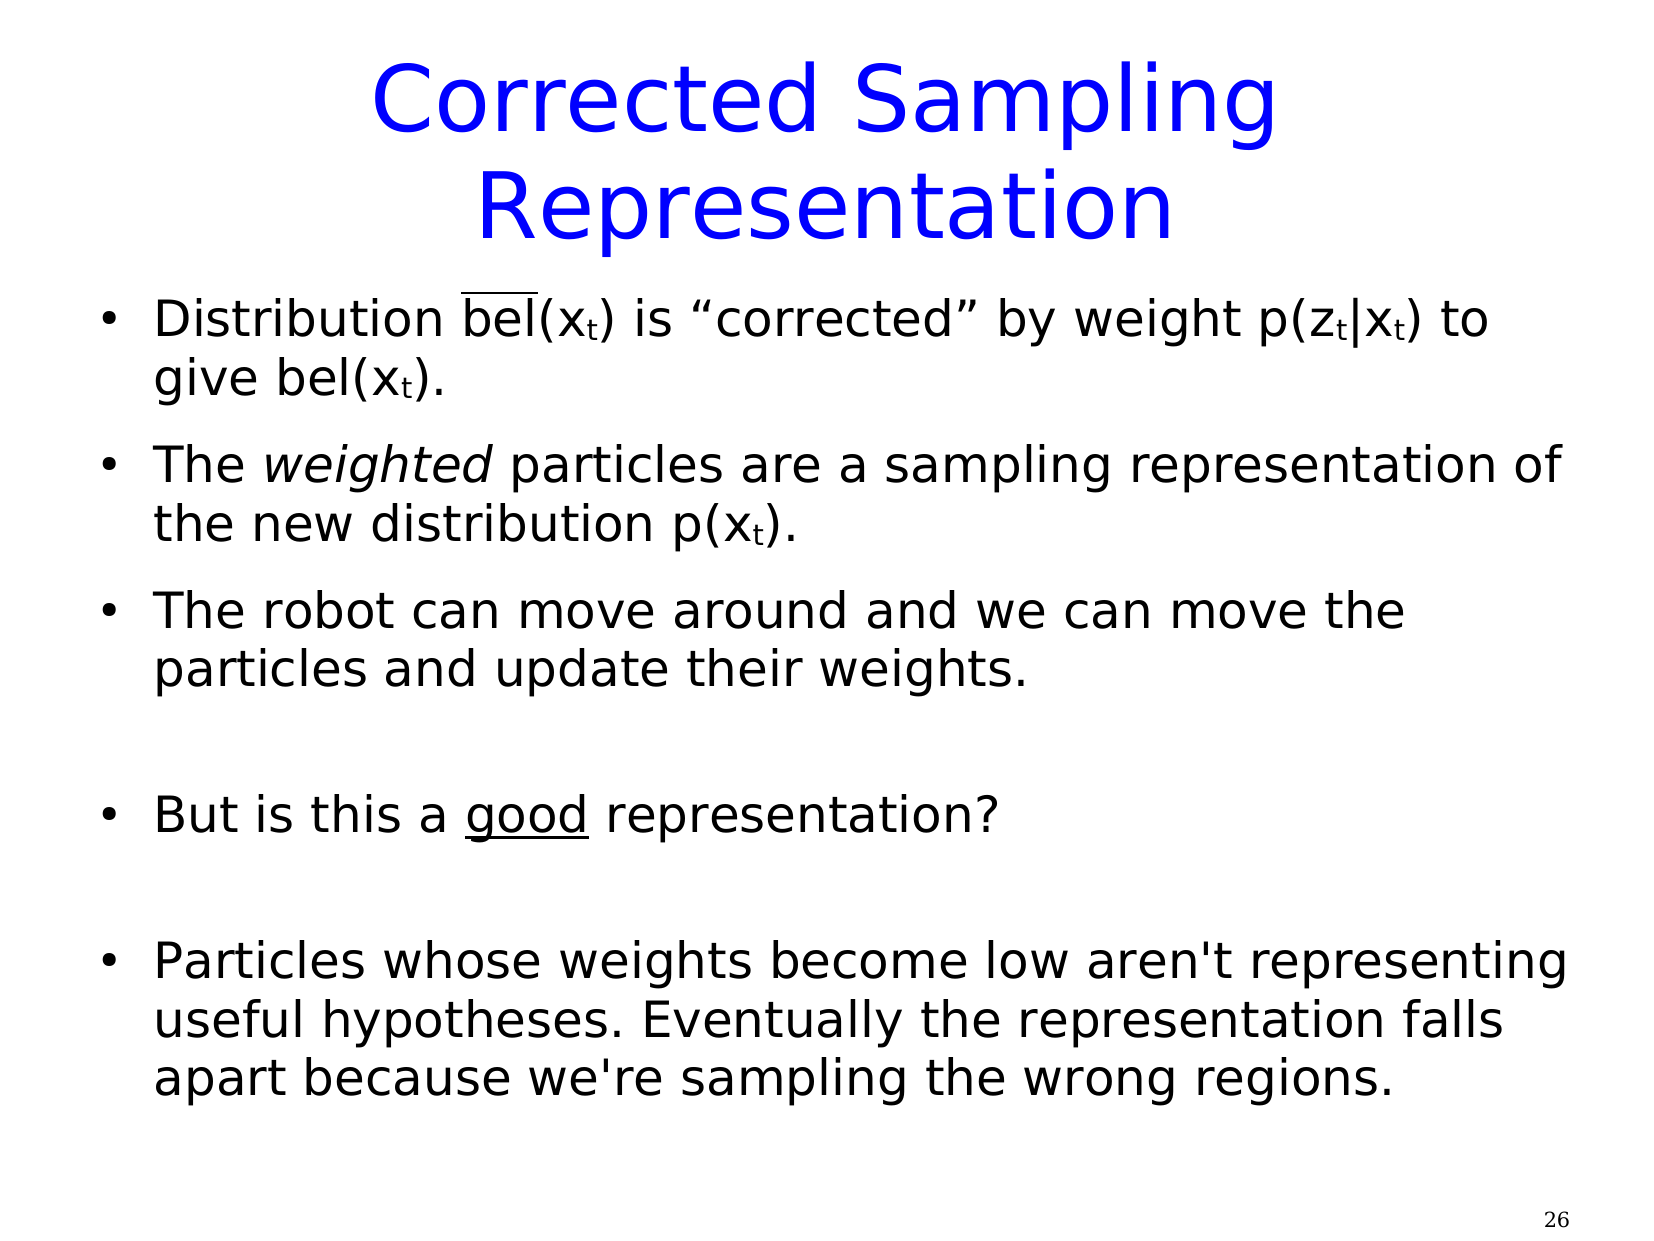

# Corrected Sampling Representation
Distribution bel(xt) is “corrected” by weight p(zt|xt) to give bel(xt).
The weighted particles are a sampling representation of the new distribution p(xt).
The robot can move around and we can move the particles and update their weights.
But is this a good representation?
Particles whose weights become low aren't representing useful hypotheses. Eventually the representation falls apart because we're sampling the wrong regions.
26